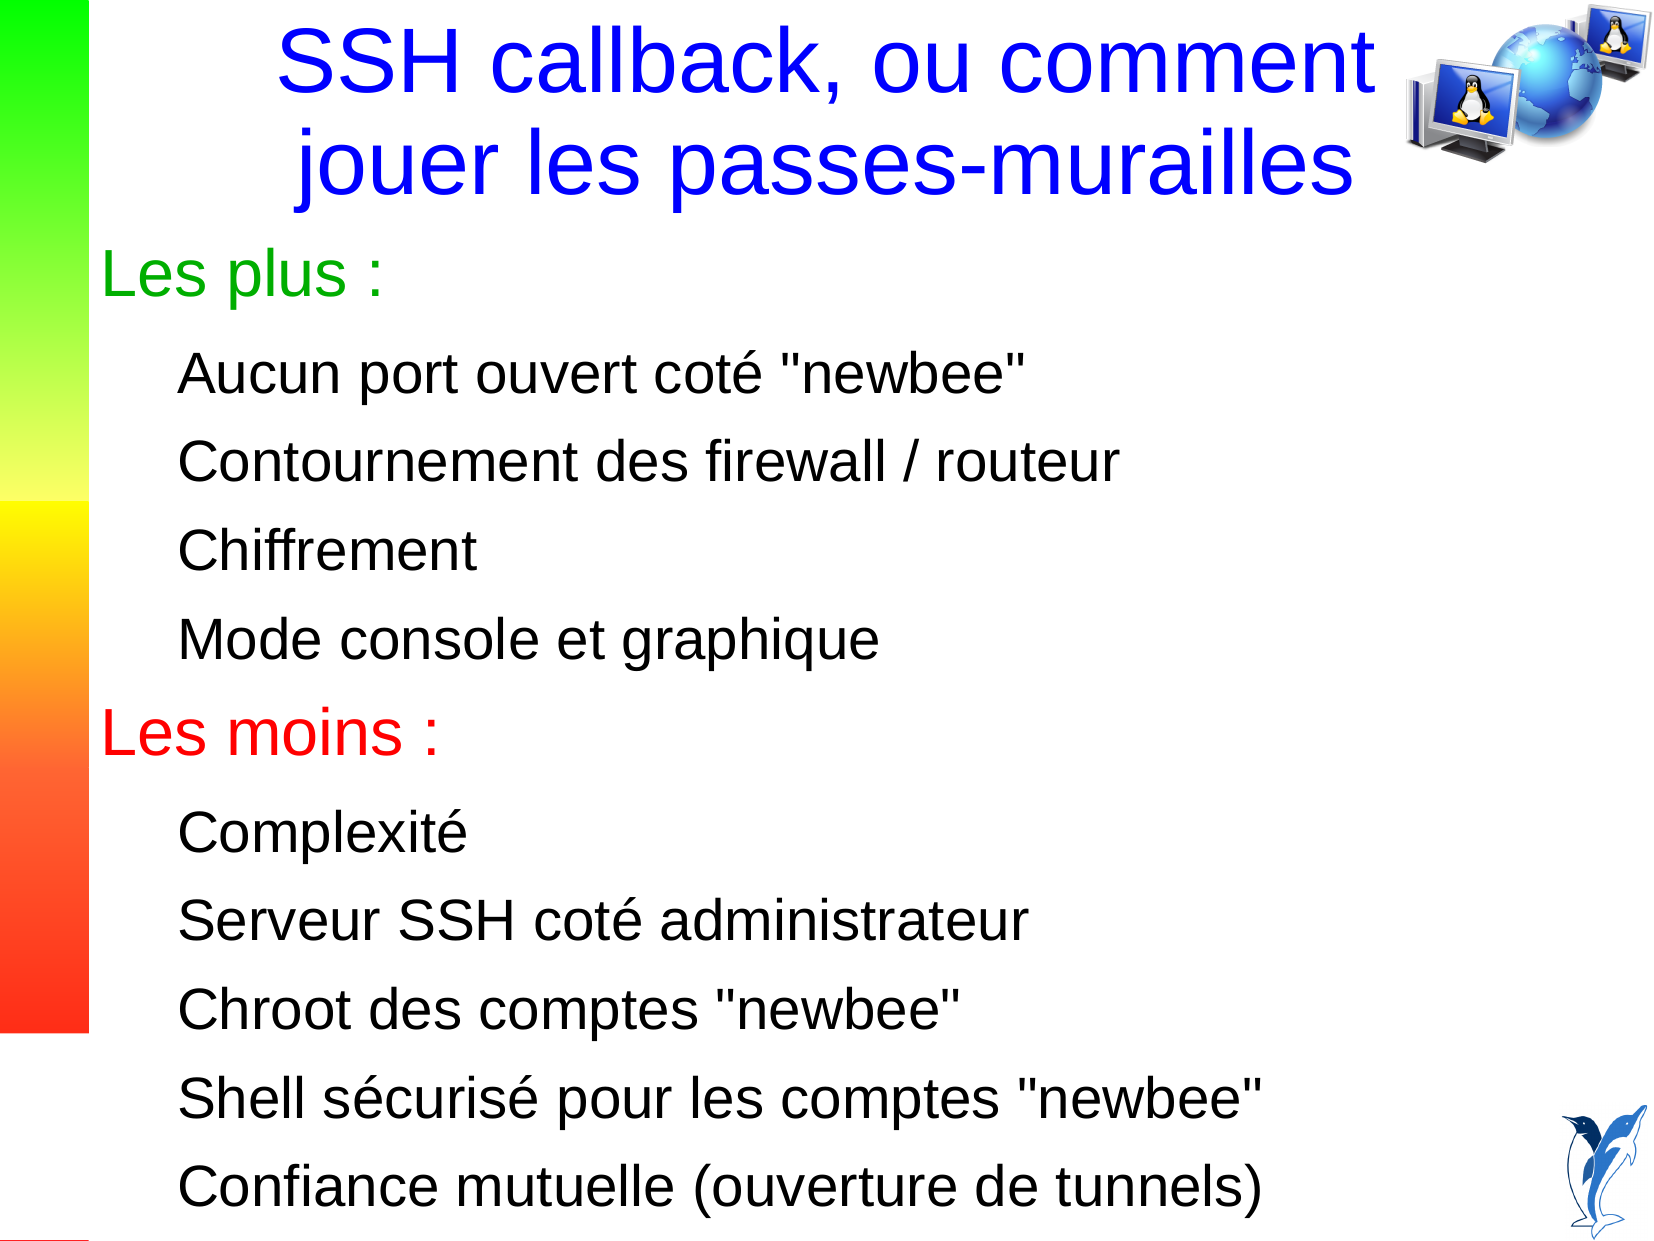

# SSH callback, ou comment jouer les passes-murailles
Les plus :
Aucun port ouvert coté "newbee"
Contournement des firewall / routeur
Chiffrement
Mode console et graphique
Les moins :
Complexité
Serveur SSH coté administrateur
Chroot des comptes "newbee"
Shell sécurisé pour les comptes "newbee"
Confiance mutuelle (ouverture de tunnels)